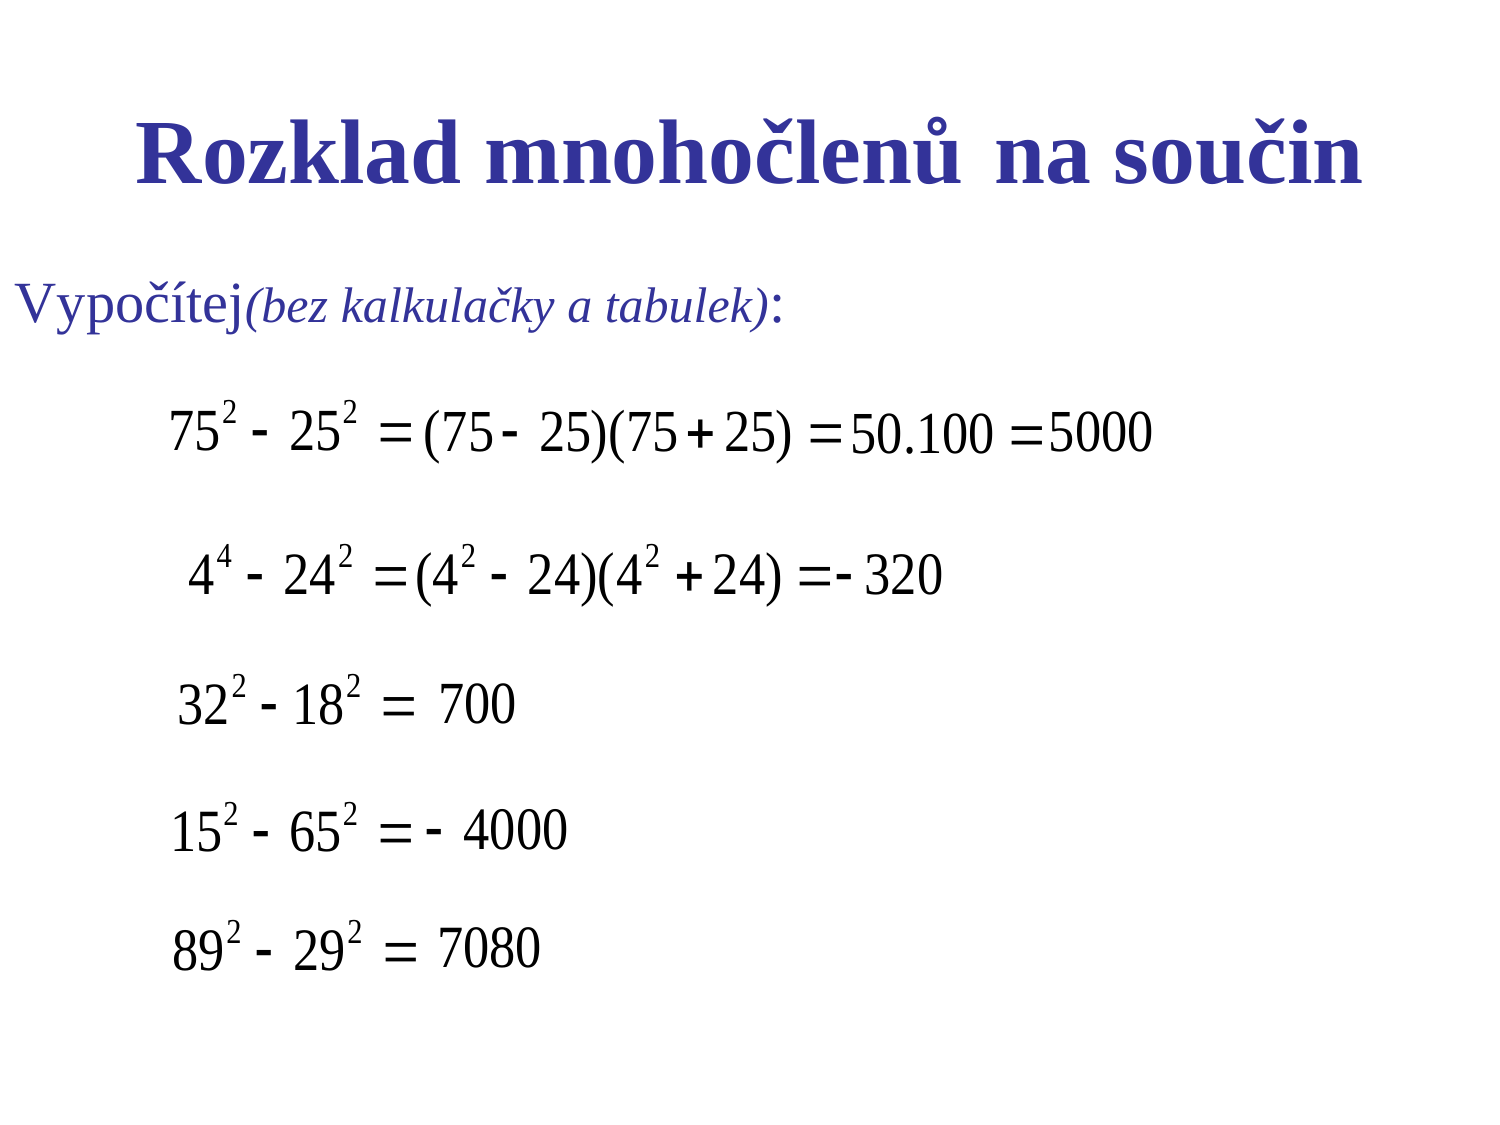

Rozklad mnohočlenů na součin
Vypočítej(bez kalkulačky a tabulek):